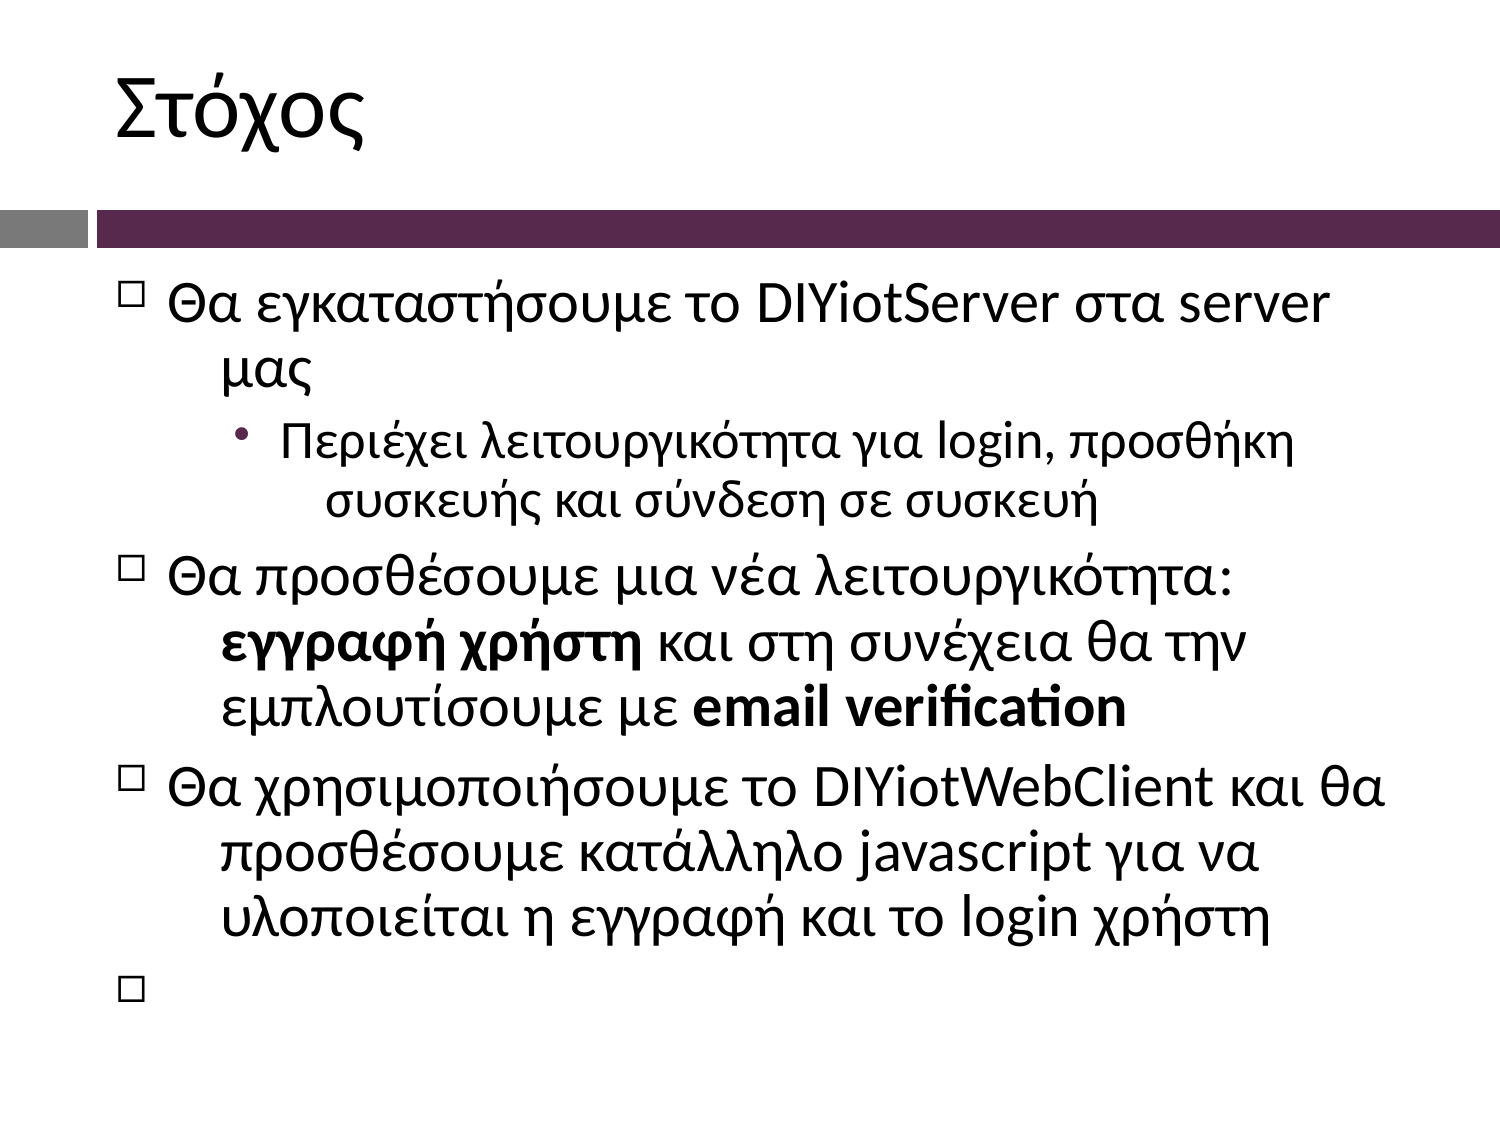

# Στόχος
Θα εγκαταστήσουμε το DIYiotServer στα server μας
Περιέχει λειτουργικότητα για login, προσθήκη συσκευής και σύνδεση σε συσκευή
Θα προσθέσουμε μια νέα λειτουργικότητα: εγγραφή χρήστη και στη συνέχεια θα την εμπλουτίσουμε με email verification
Θα χρησιμοποιήσουμε το DIYiotWebClient και θα προσθέσουμε κατάλληλο javascript για να υλοποιείται η εγγραφή και το login χρήστη